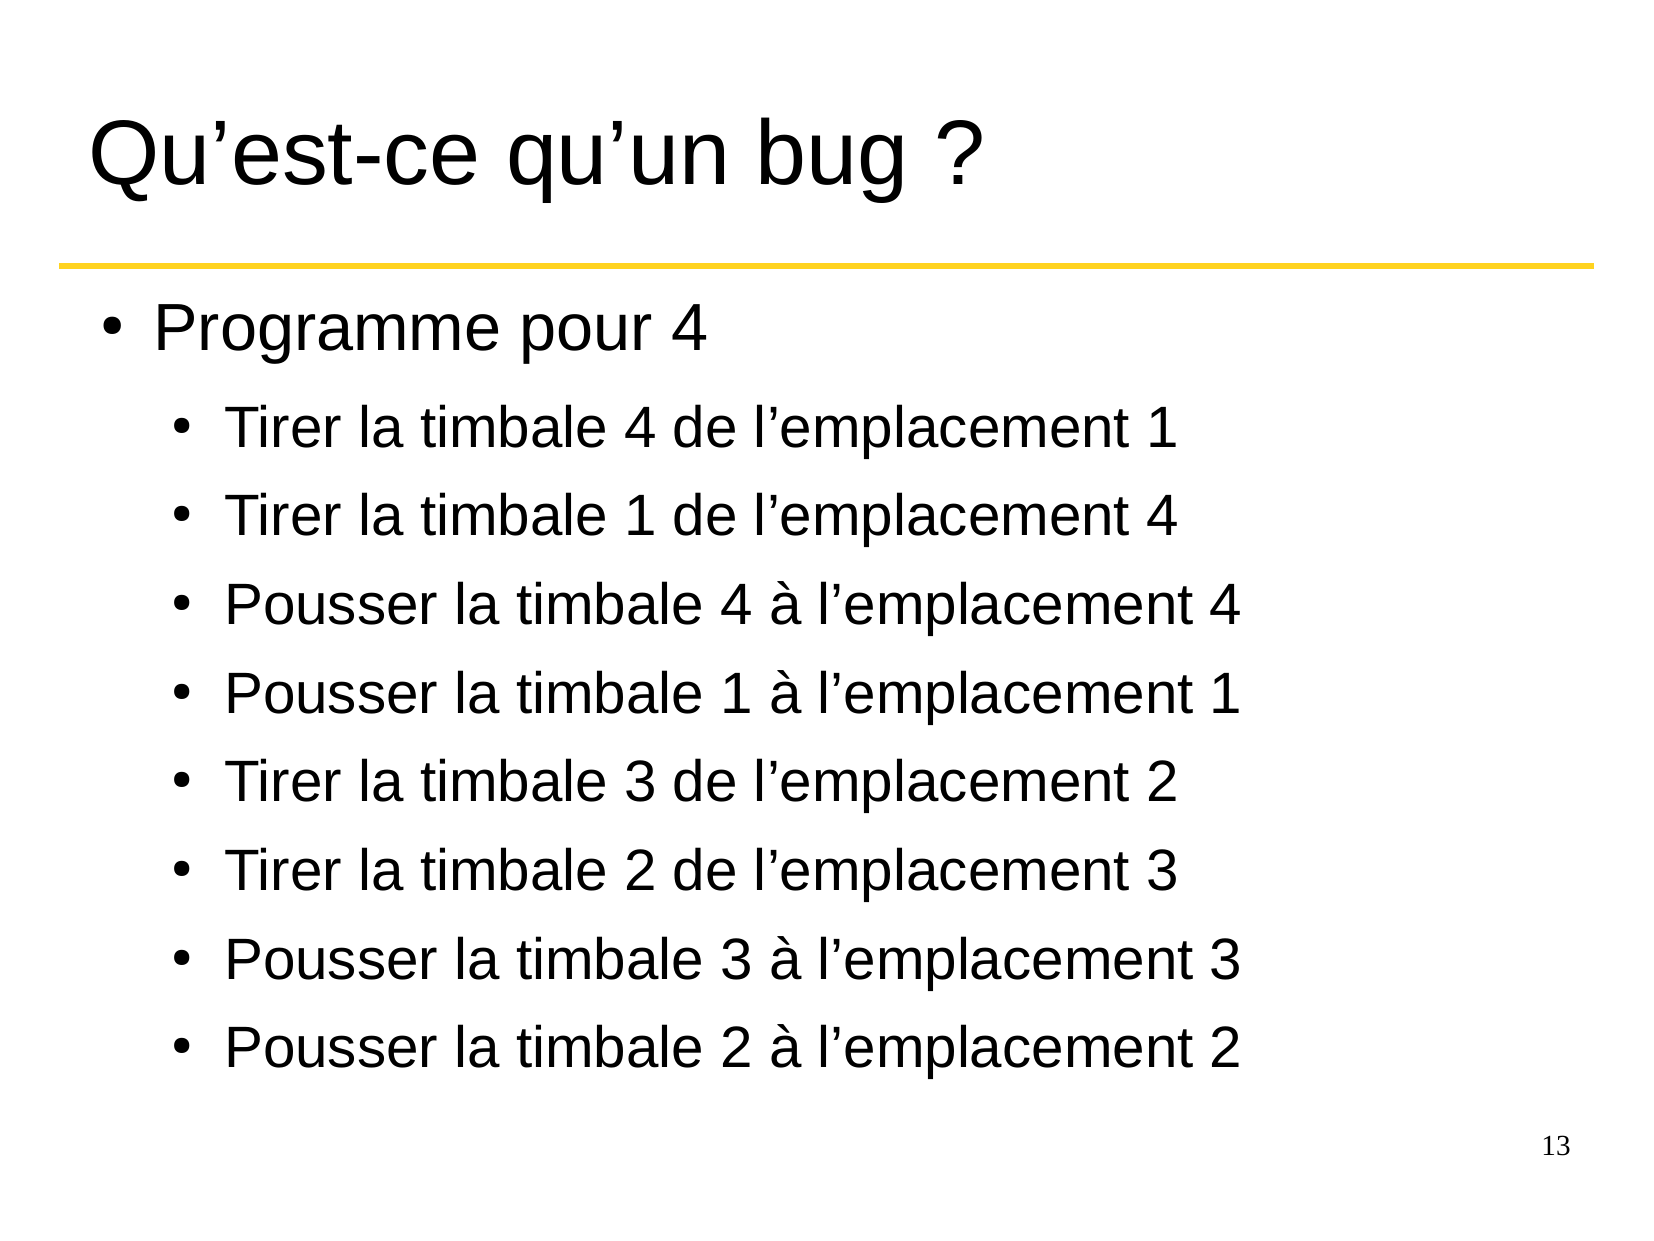

# Qu’est-ce qu’un bug ?
Programme pour 4
Tirer la timbale 4 de l’emplacement 1
Tirer la timbale 1 de l’emplacement 4
Pousser la timbale 4 à l’emplacement 4
Pousser la timbale 1 à l’emplacement 1
Tirer la timbale 3 de l’emplacement 2
Tirer la timbale 2 de l’emplacement 3
Pousser la timbale 3 à l’emplacement 3
Pousser la timbale 2 à l’emplacement 2
13